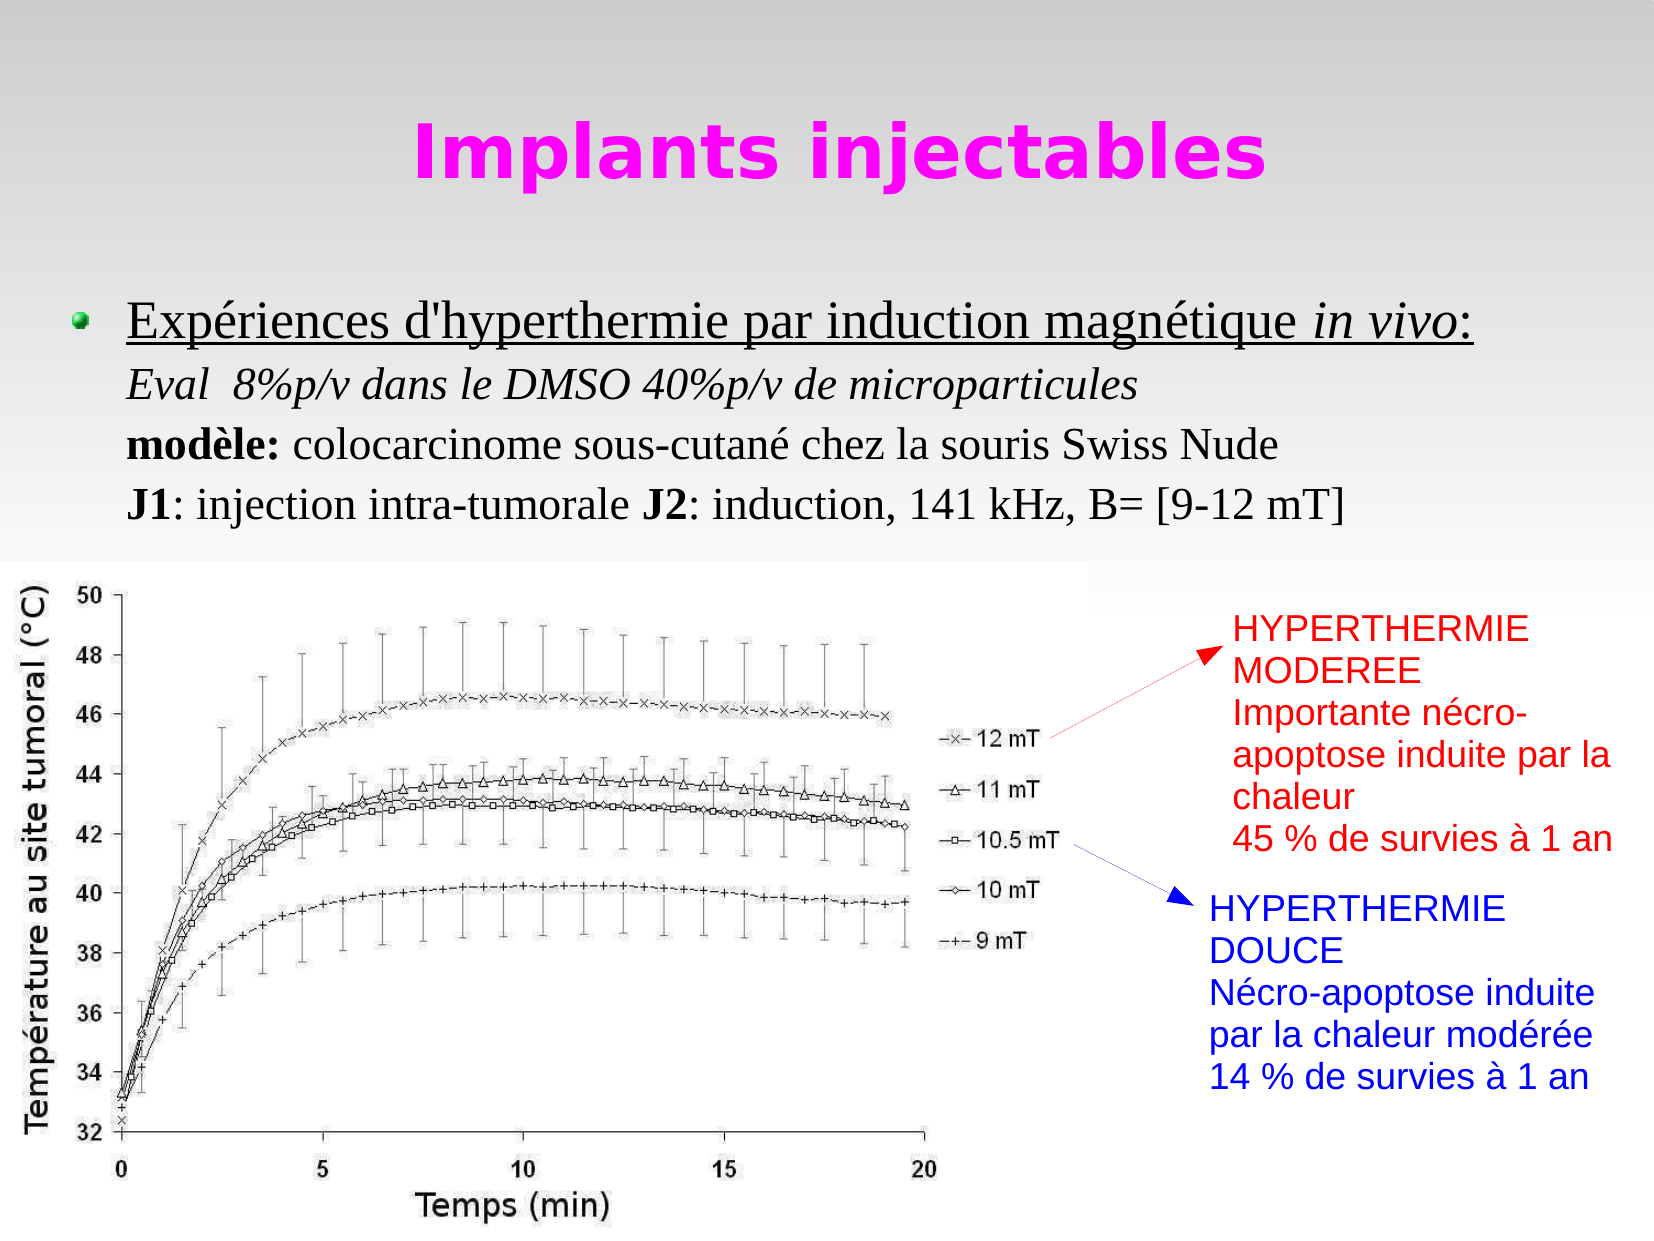

Implants injectables
# Expériences d'hyperthermie par induction magnétique in vivo:
Eval 8%p/v dans le DMSO 40%p/v de microparticules
modèle: colocarcinome sous-cutané chez la souris Swiss Nude
J1: injection intra-tumorale J2: induction, 141 kHz, B= [9-12 mT]
HYPERTHERMIE MODEREE
Importante nécro-apoptose induite par la chaleur
45 % de survies à 1 an
HYPERTHERMIE DOUCE
Nécro-apoptose induite par la chaleur modérée
14 % de survies à 1 an